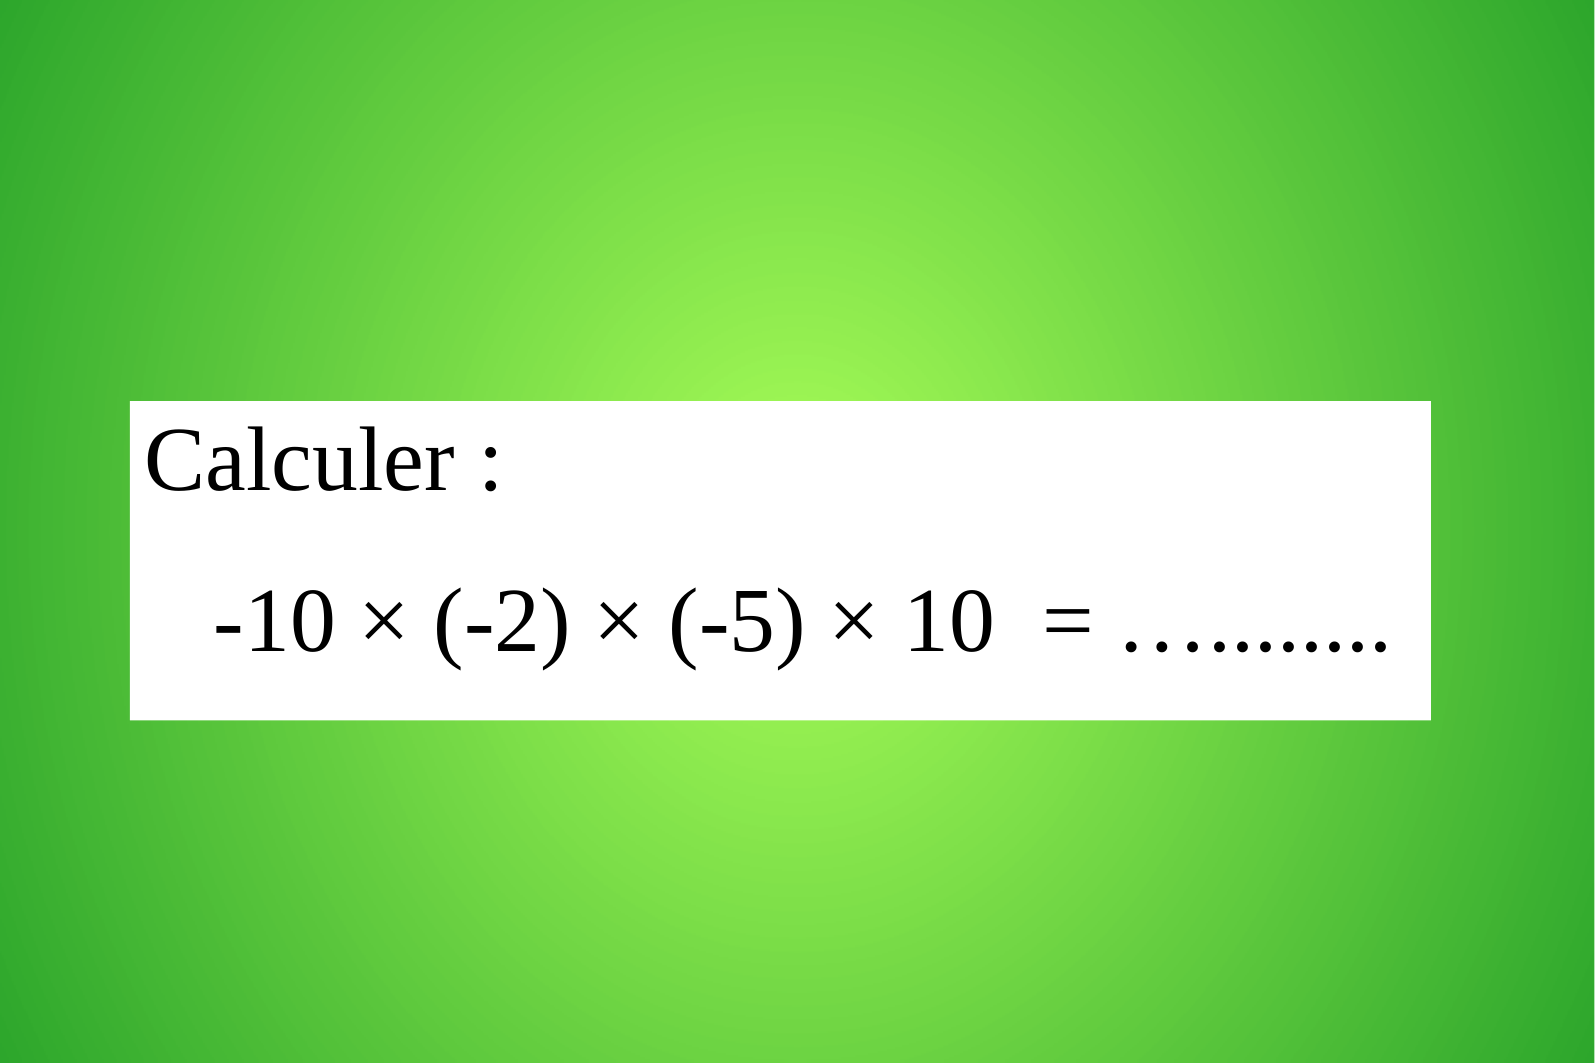

Calculer :
 -10 × (-2) × (-5) × 10 = …........